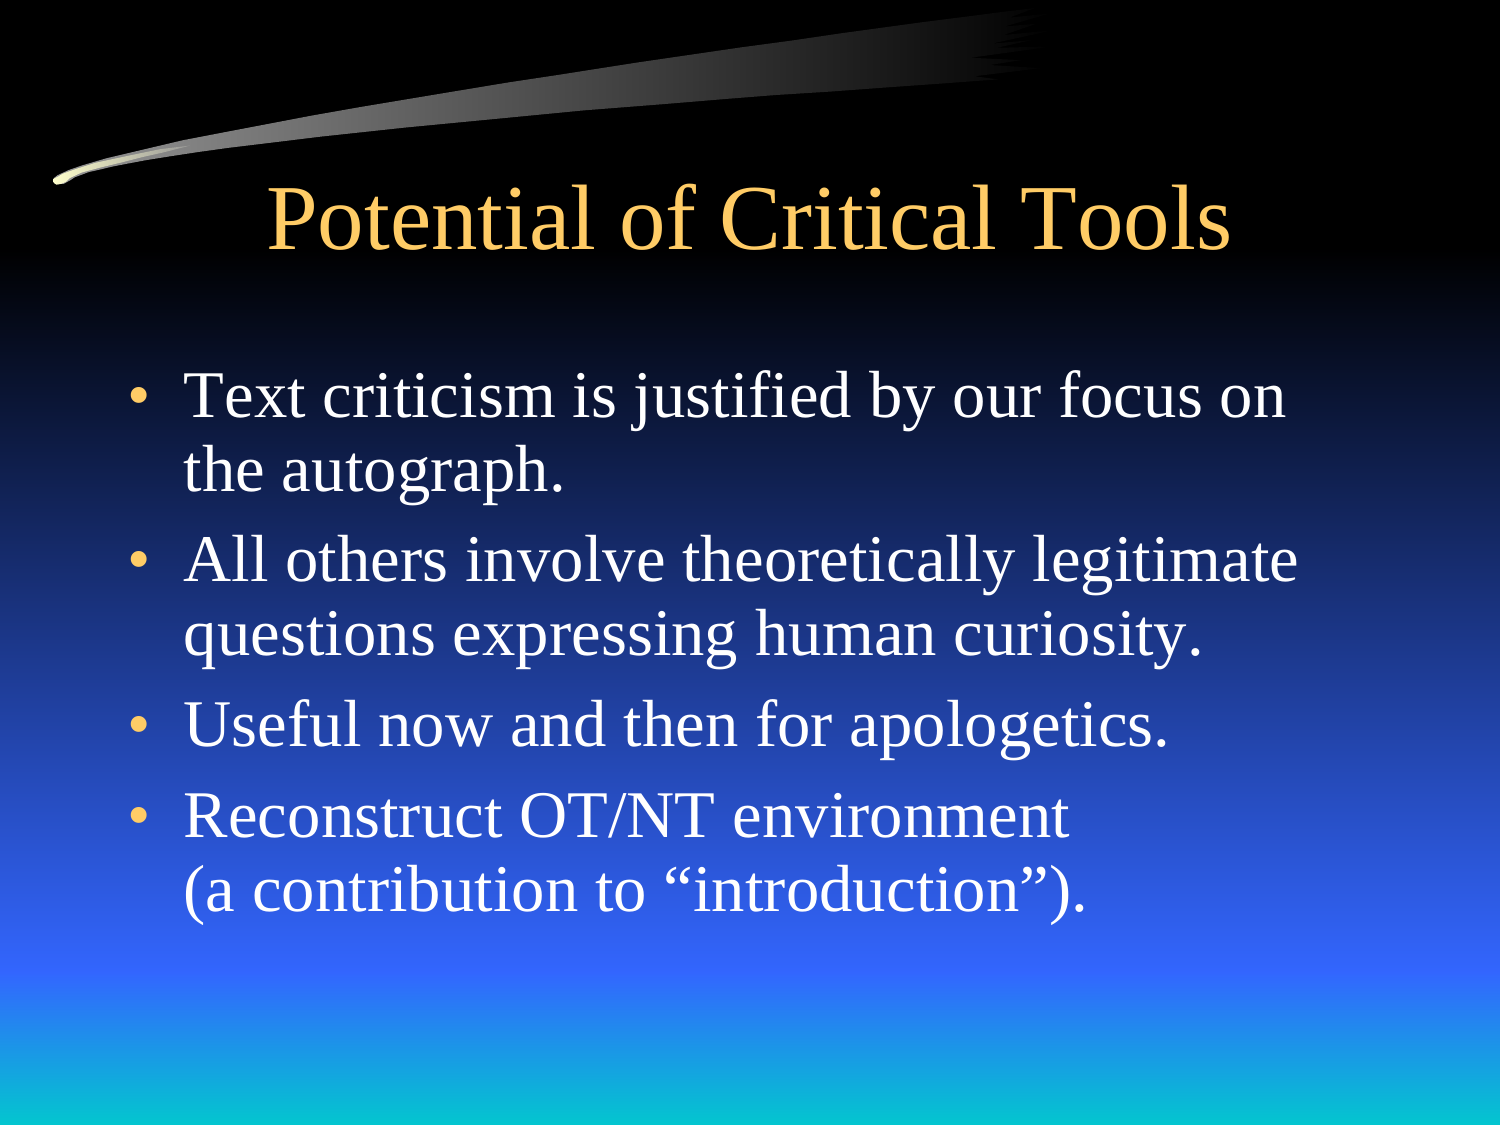

# Potential of Critical Tools
Text criticism is justified by our focus on the autograph.
All others involve theoretically legitimate questions expressing human curiosity.
Useful now and then for apologetics.
Reconstruct OT/NT environment
(a contribution to “introduction”).